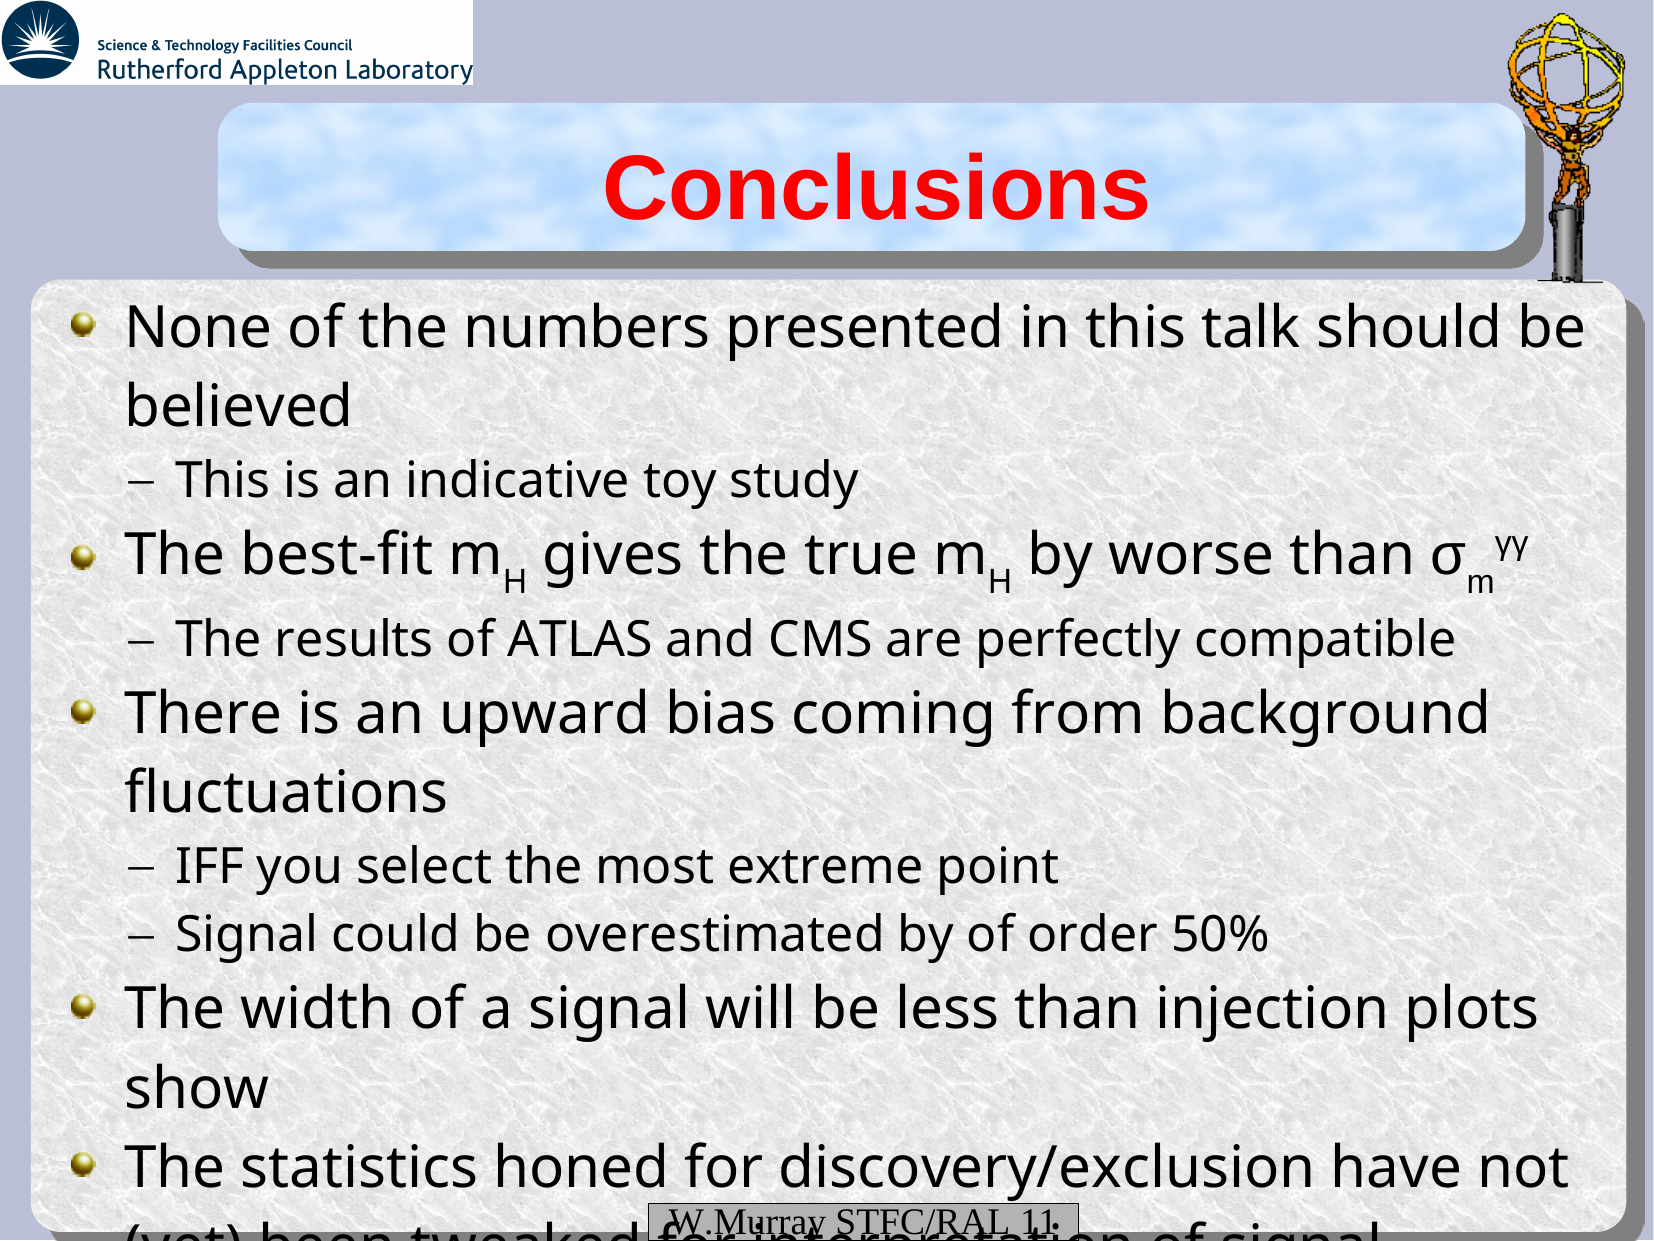

# Conclusions
None of the numbers presented in this talk should be believed
This is an indicative toy study
The best-fit mH gives the true mH by worse than σmγγ
The results of ATLAS and CMS are perfectly compatible
There is an upward bias coming from background fluctuations
IFF you select the most extreme point
Signal could be overestimated by of order 50%
The width of a signal will be less than injection plots show
The statistics honed for discovery/exclusion have not (yet) been tweaked for interpretation of signal – Caveat Emptor
This is my personal conclusion, not that of ATLAS